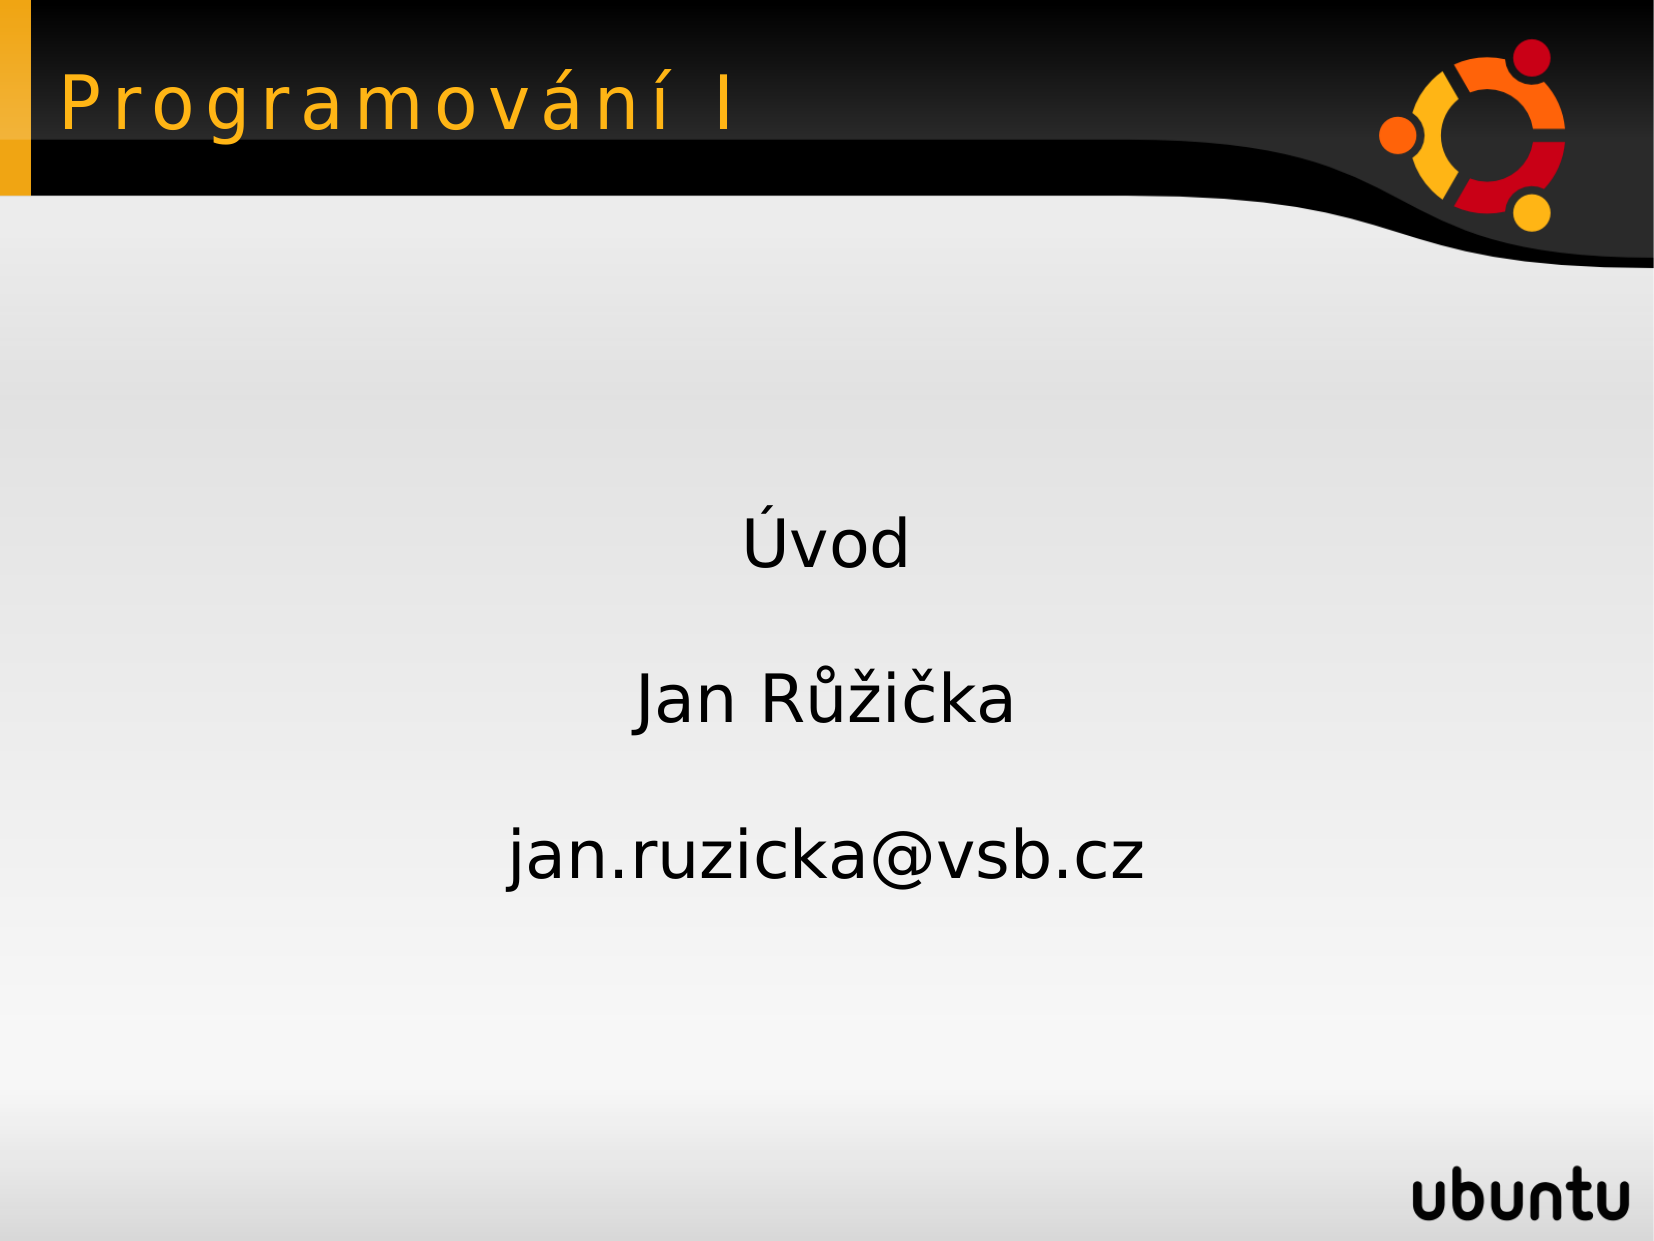

# Programování I
Úvod
Jan Růžička
jan.ruzicka@vsb.cz